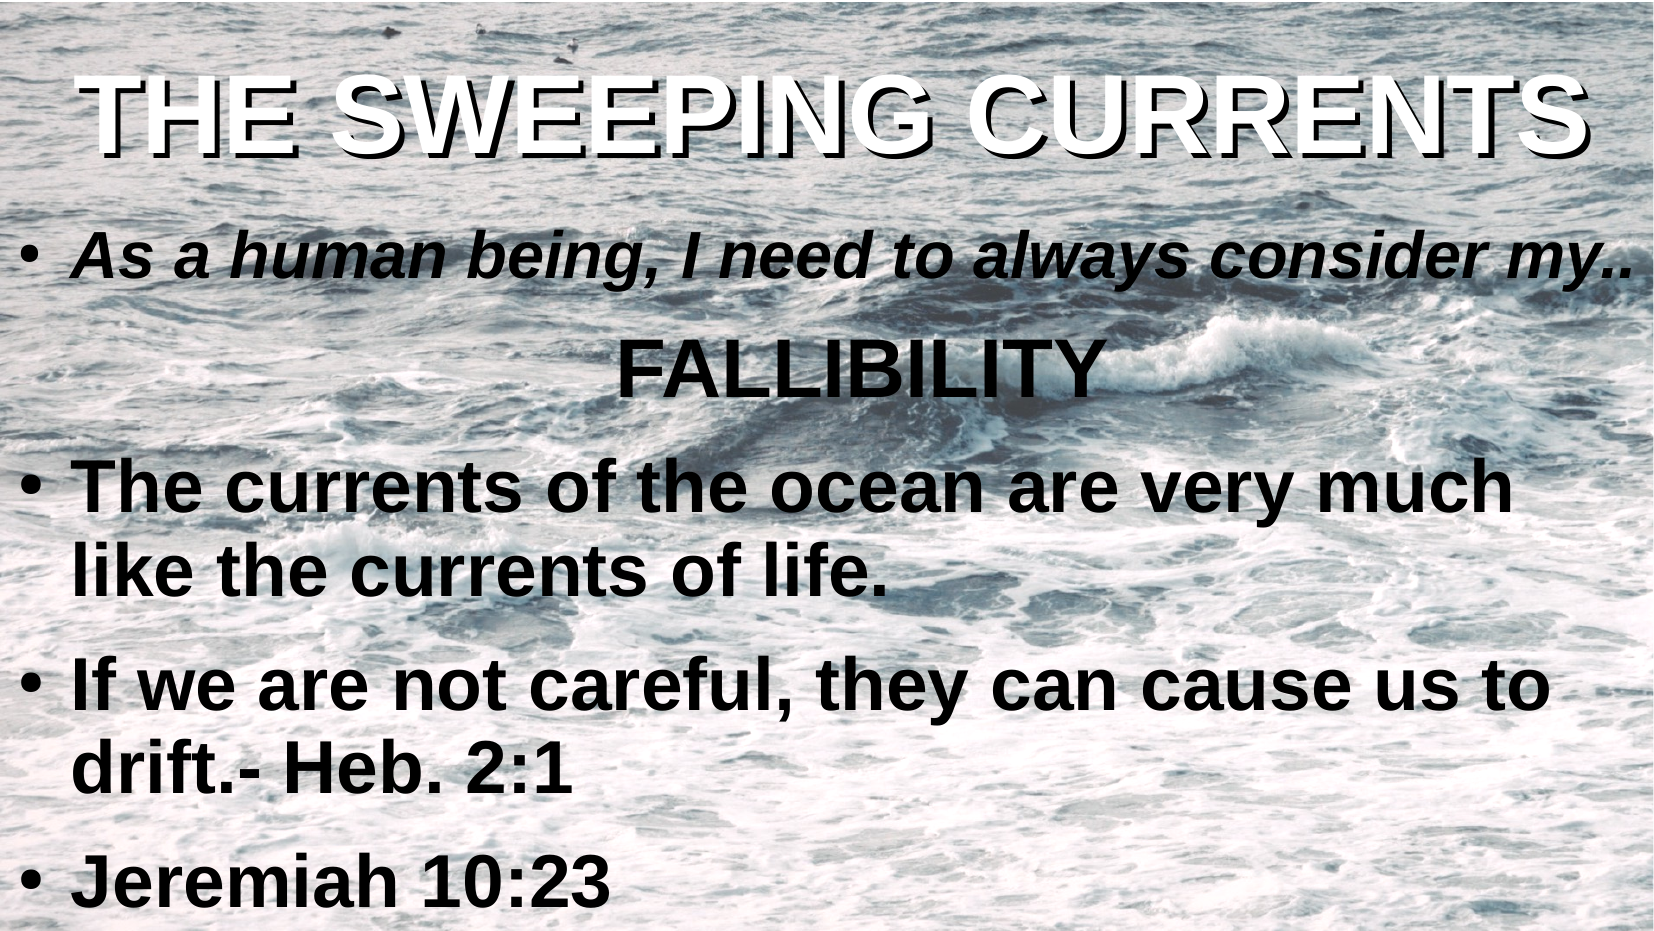

# THE SWEEPING CURRENTS
As a human being, I need to always consider my..
FALLIBILITY
The currents of the ocean are very much like the currents of life.
If we are not careful, they can cause us to drift.- Heb. 2:1
Jeremiah 10:23